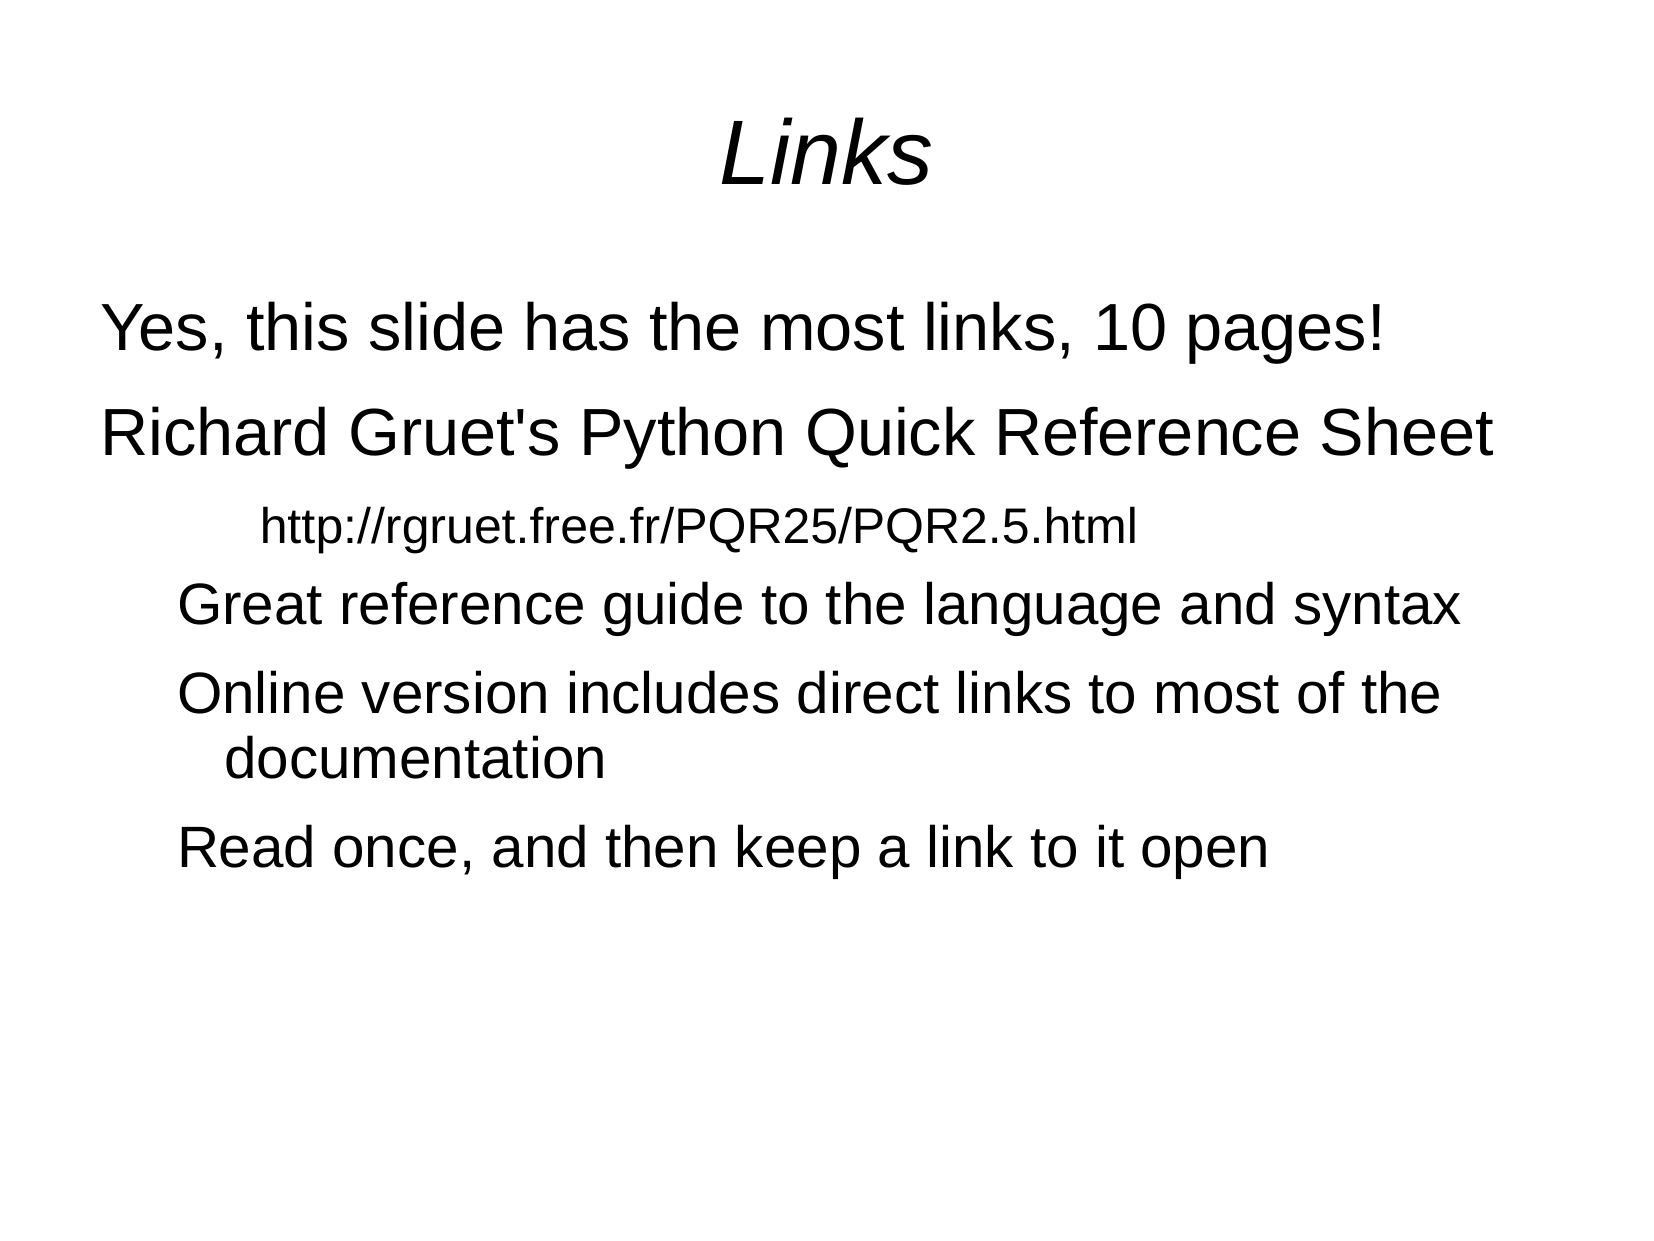

# Links
Yes, this slide has the most links, 10 pages!
Richard Gruet's Python Quick Reference Sheet
http://rgruet.free.fr/PQR25/PQR2.5.html
Great reference guide to the language and syntax
Online version includes direct links to most of the documentation
Read once, and then keep a link to it open